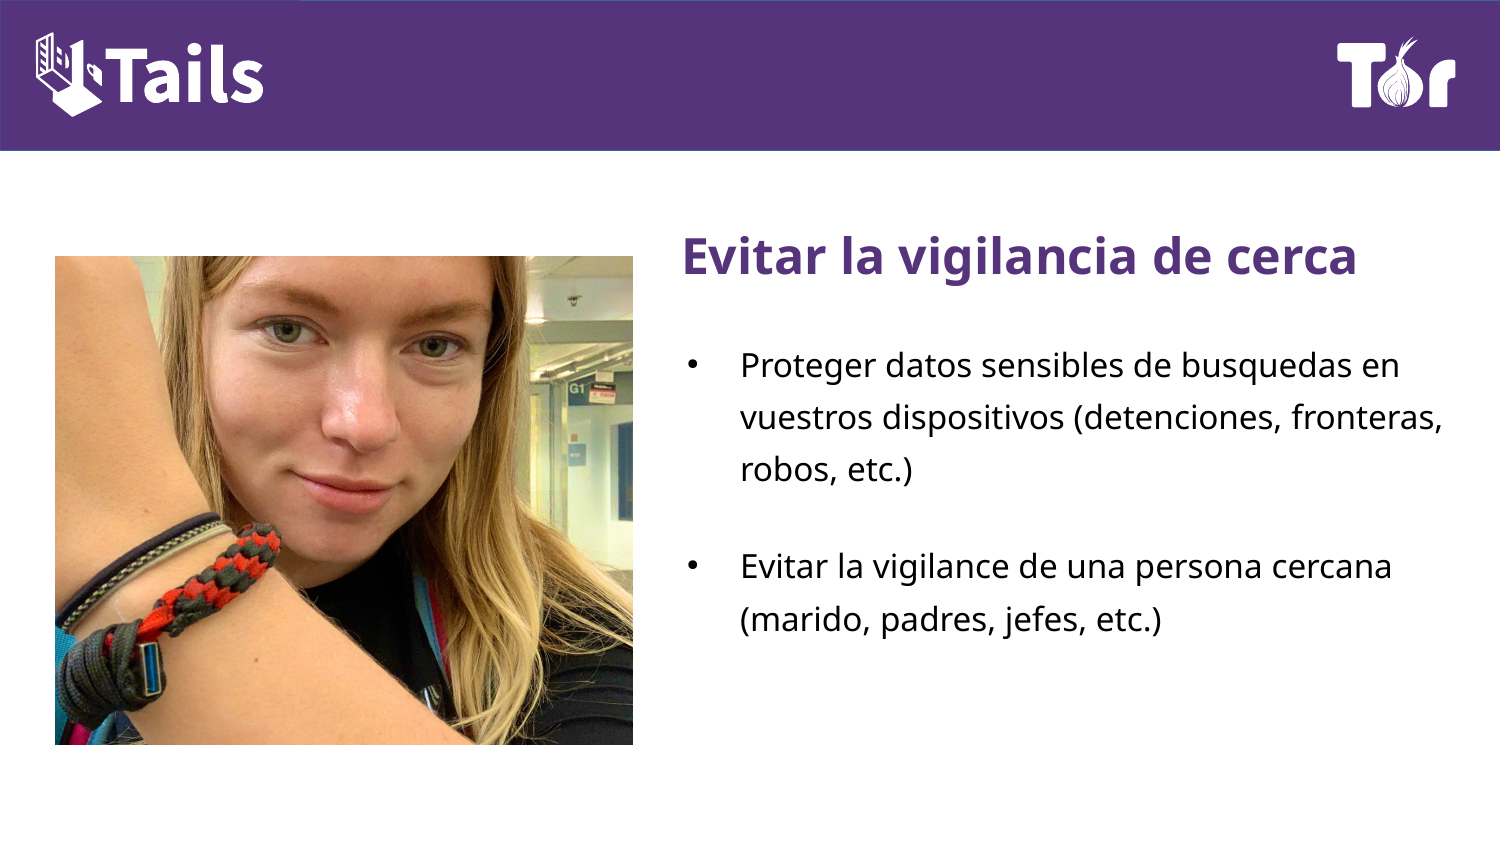

# Evitar la vigilancia de cerca
Proteger datos sensibles de busquedas en vuestros dispositivos (detenciones, fronteras, robos, etc.)
Evitar la vigilance de una persona cercana (marido, padres, jefes, etc.)